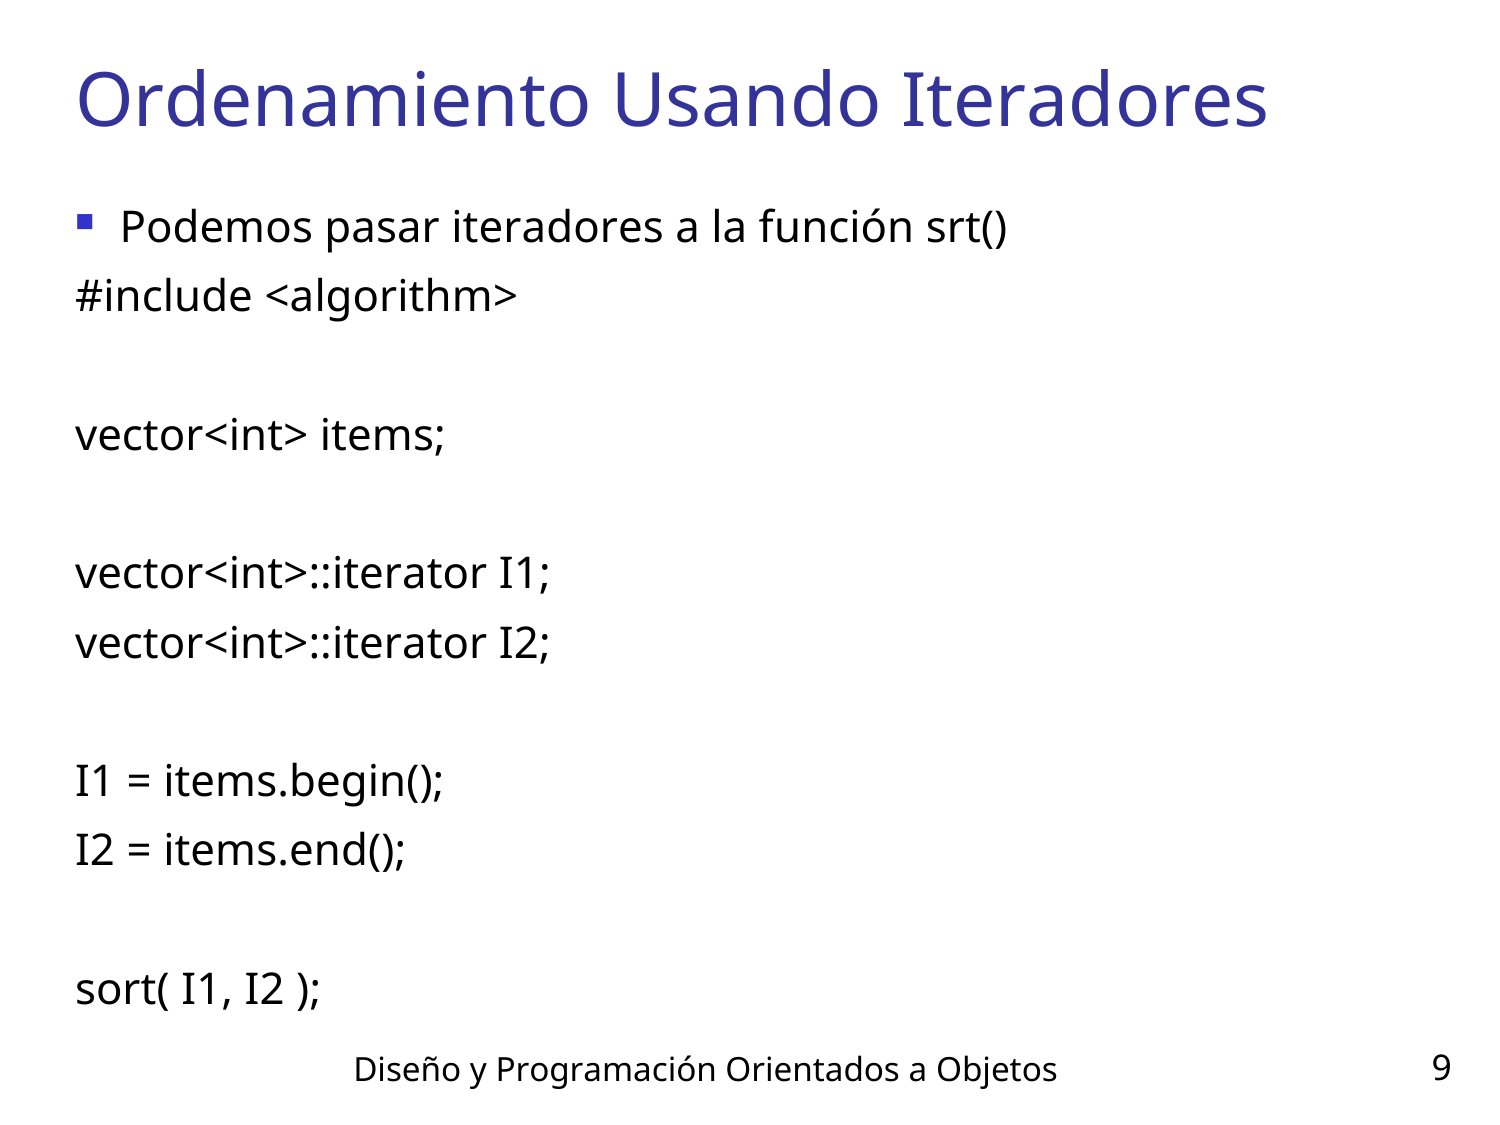

# Ordenamiento Usando Iteradores
Podemos pasar iteradores a la función srt()‏
#include <algorithm>
vector<int> items;
vector<int>::iterator I1;
vector<int>::iterator I2;
I1 = items.begin();
I2 = items.end();
sort( I1, I2 );
Diseño y Programación Orientados a Objetos
9